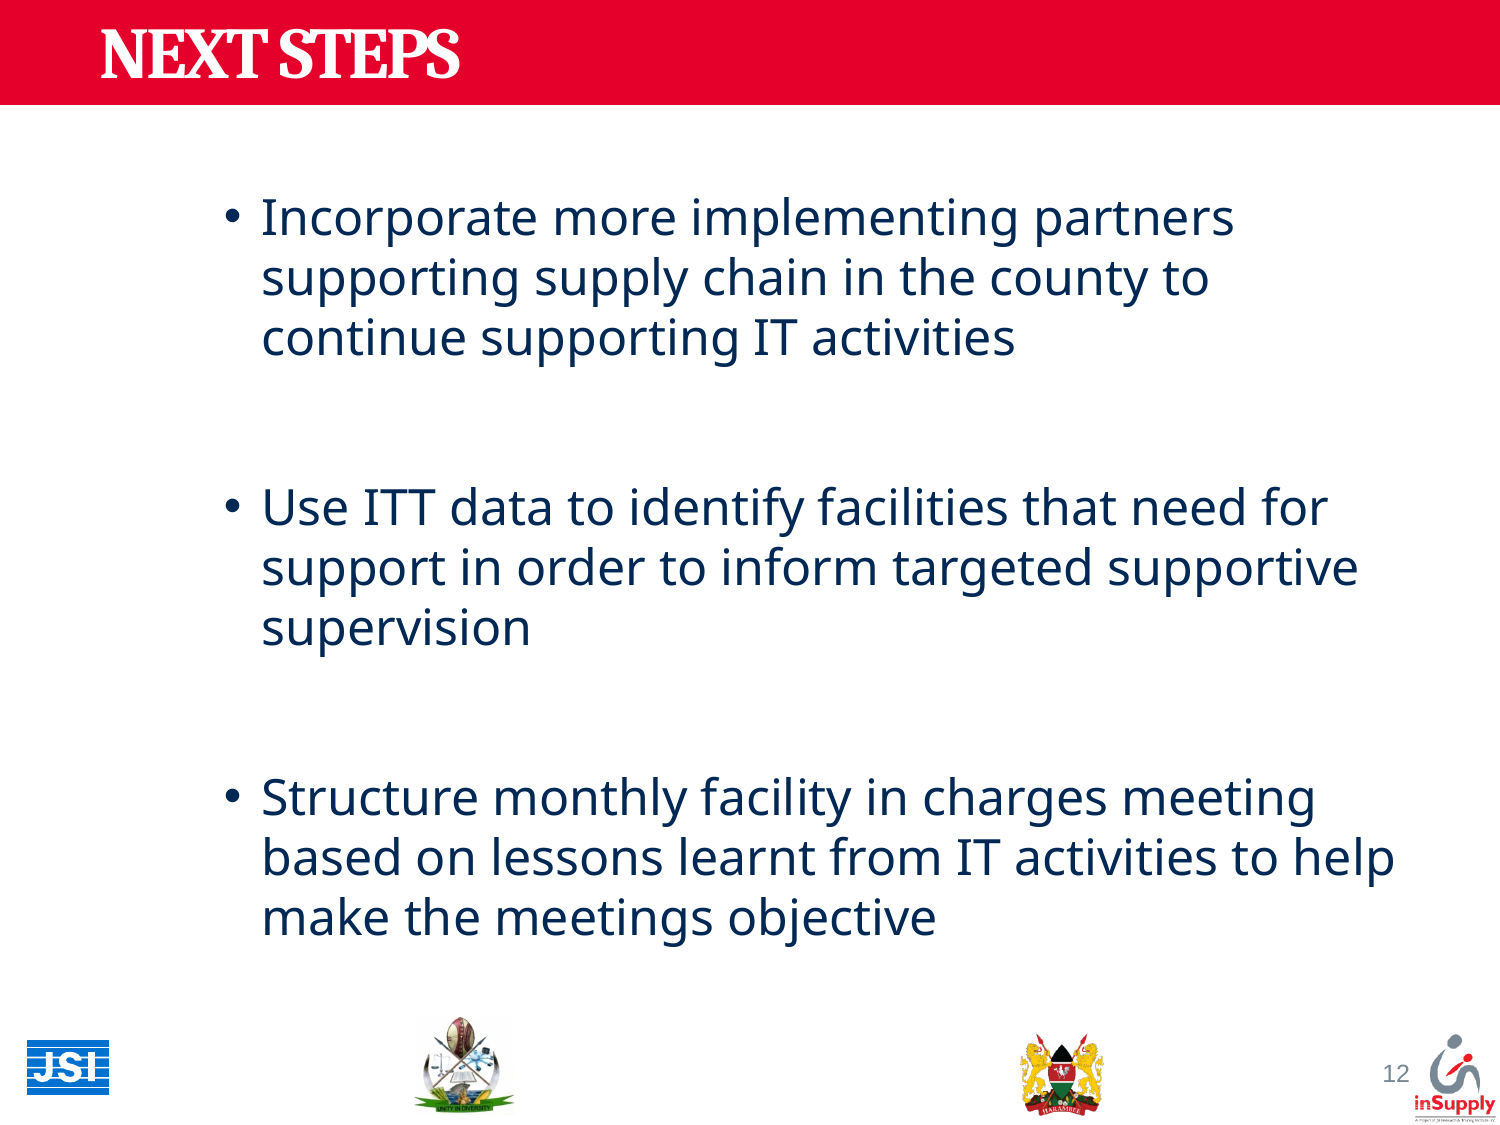

NEXT STEPS
Incorporate more implementing partners supporting supply chain in the county to continue supporting IT activities
Use ITT data to identify facilities that need for support in order to inform targeted supportive supervision
Structure monthly facility in charges meeting based on lessons learnt from IT activities to help make the meetings objective